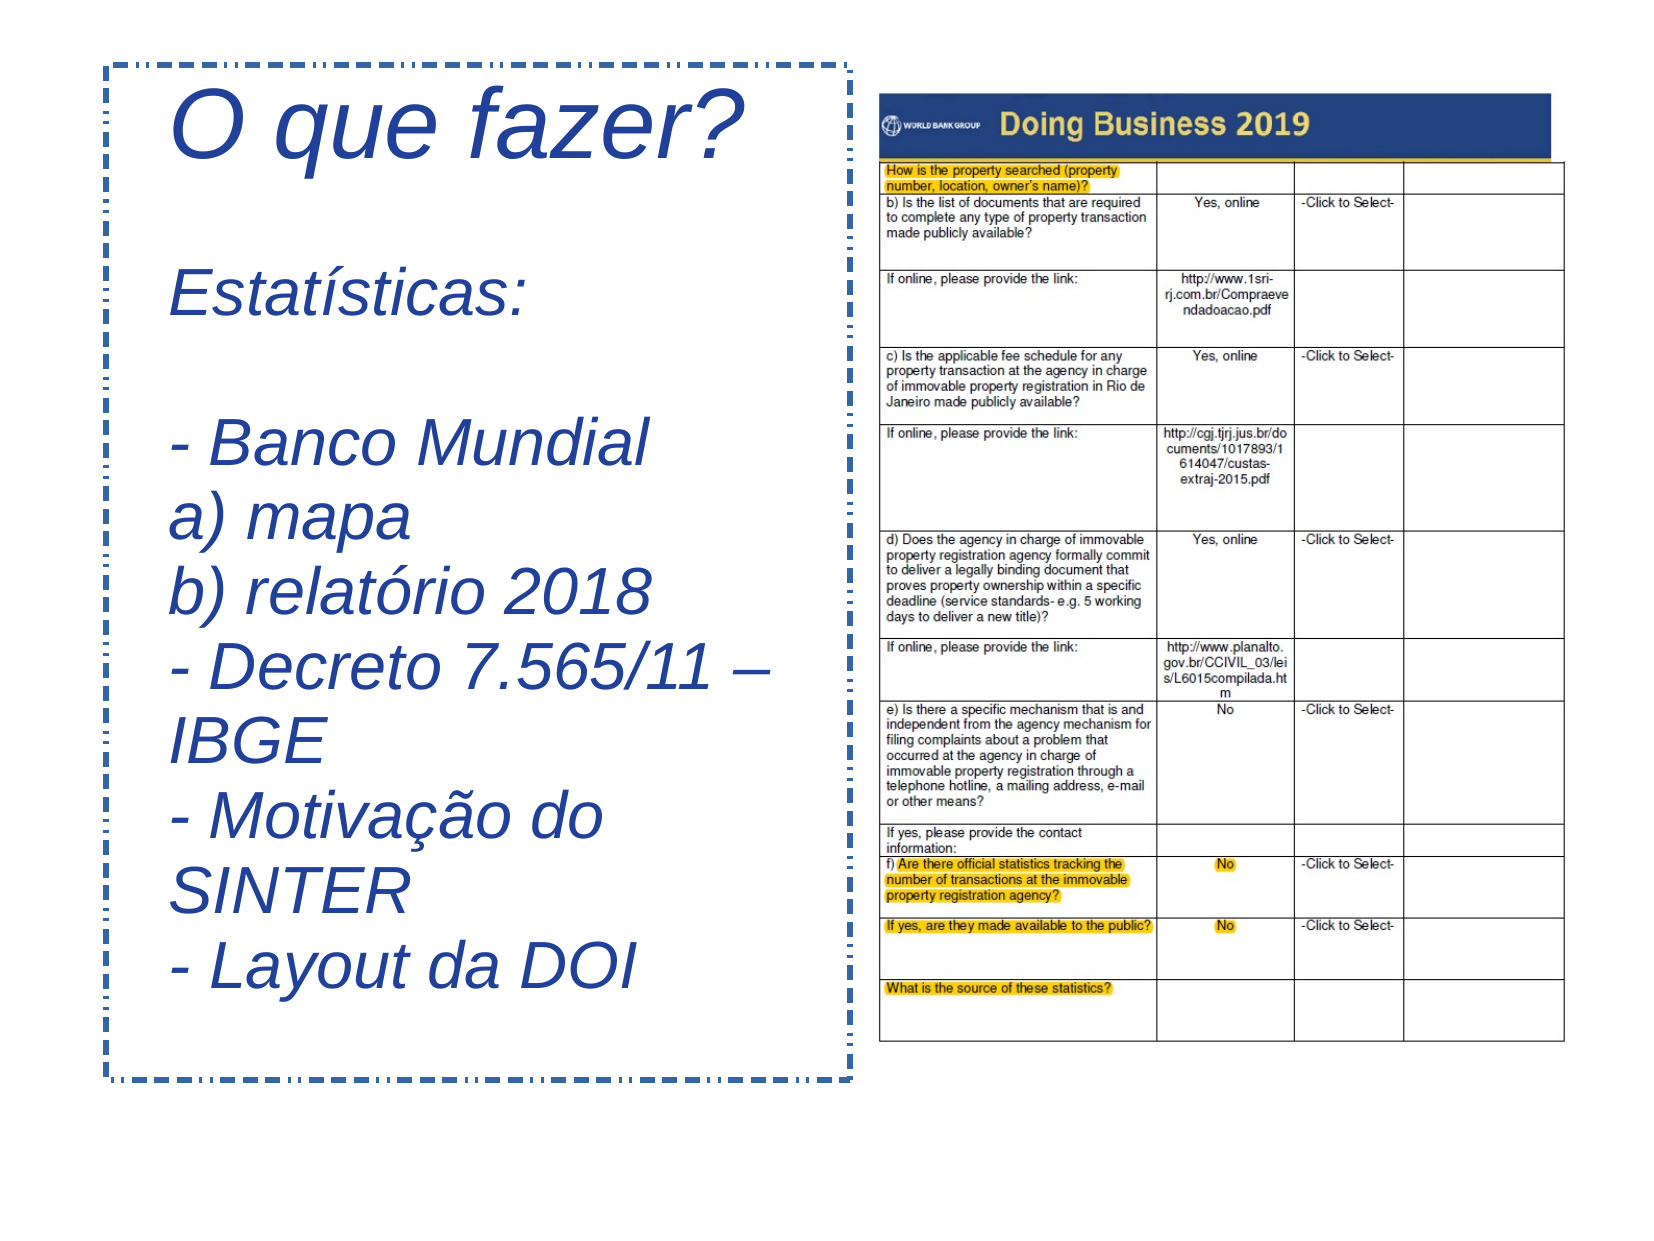

# O que fazer?
Estatísticas:
- Banco Mundial
a) mapa
b) relatório 2018
- Decreto 7.565/11 – IBGE
- Motivação do SINTER
- Layout da DOI